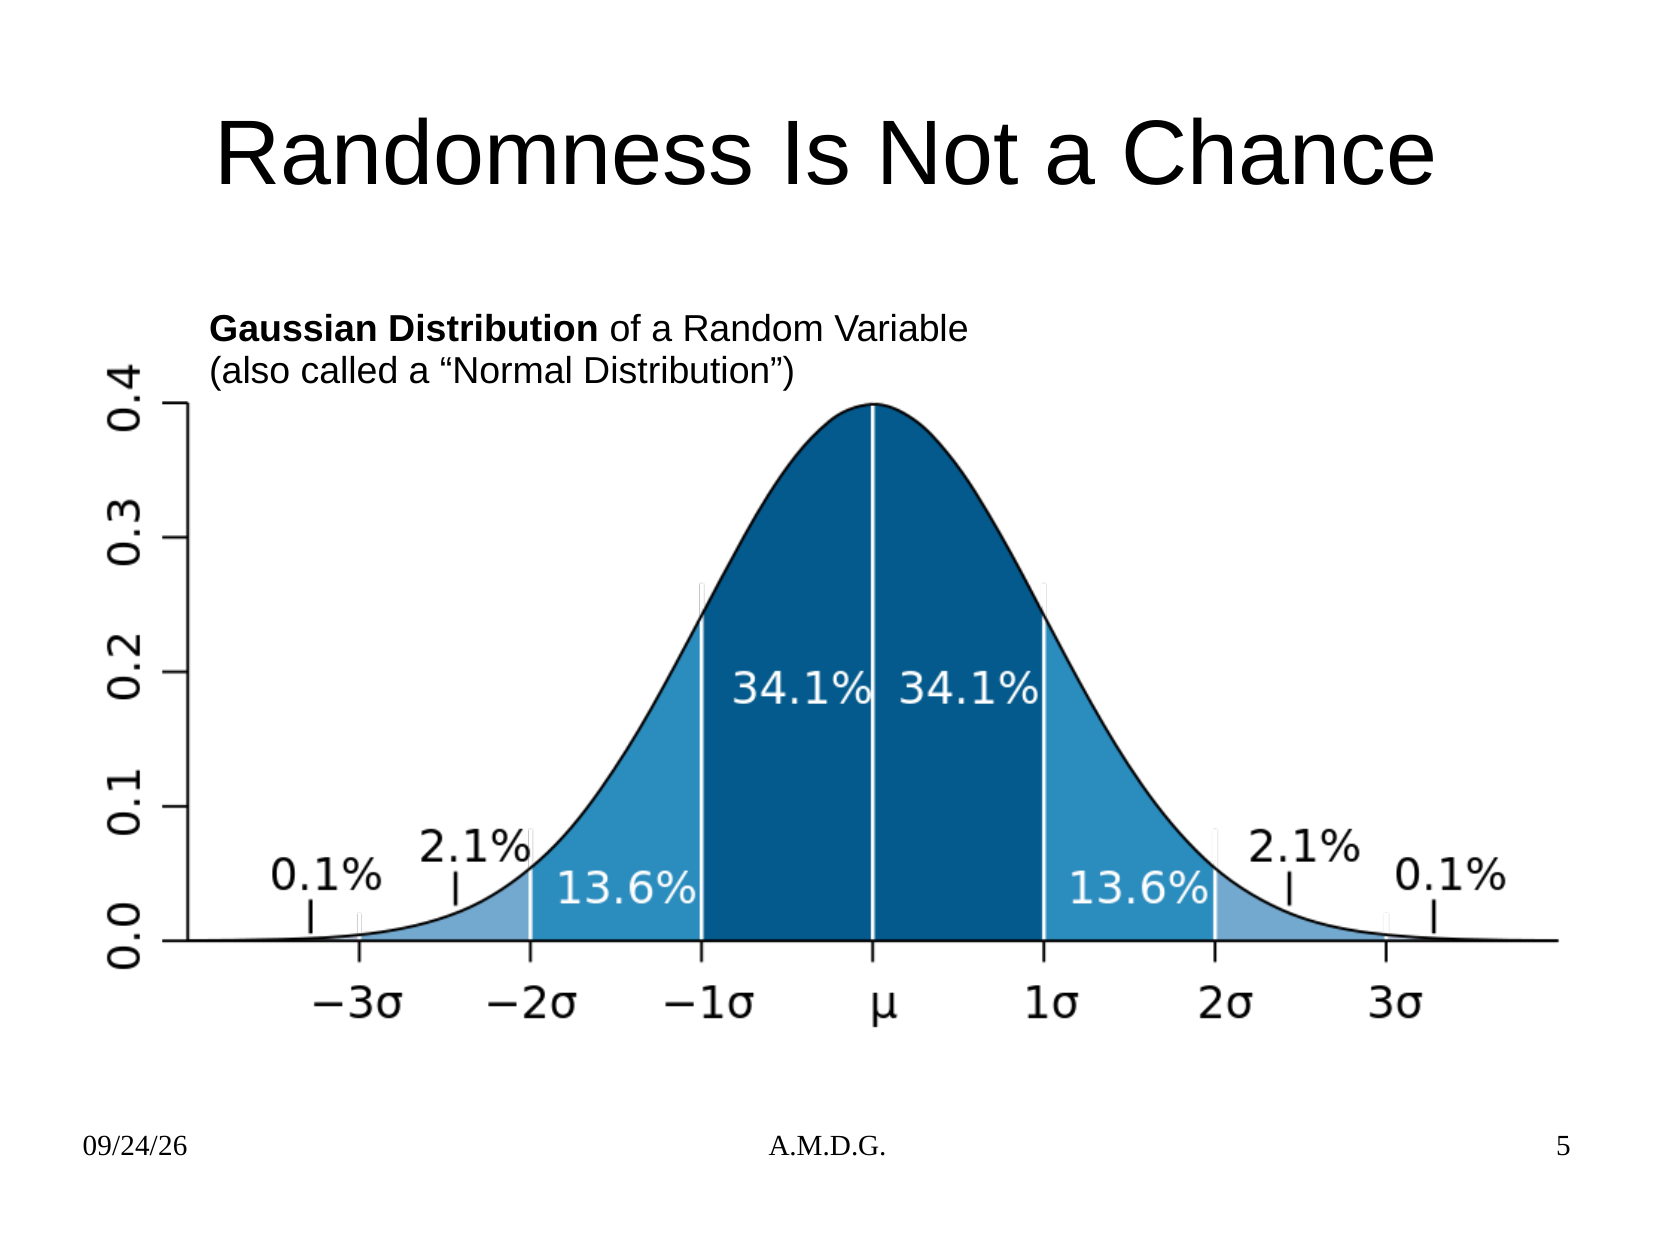

# Randomness Is Not a Chance
Gaussian Distribution of a Random Variable
(also called a “Normal Distribution”)
A.M.D.G.
5